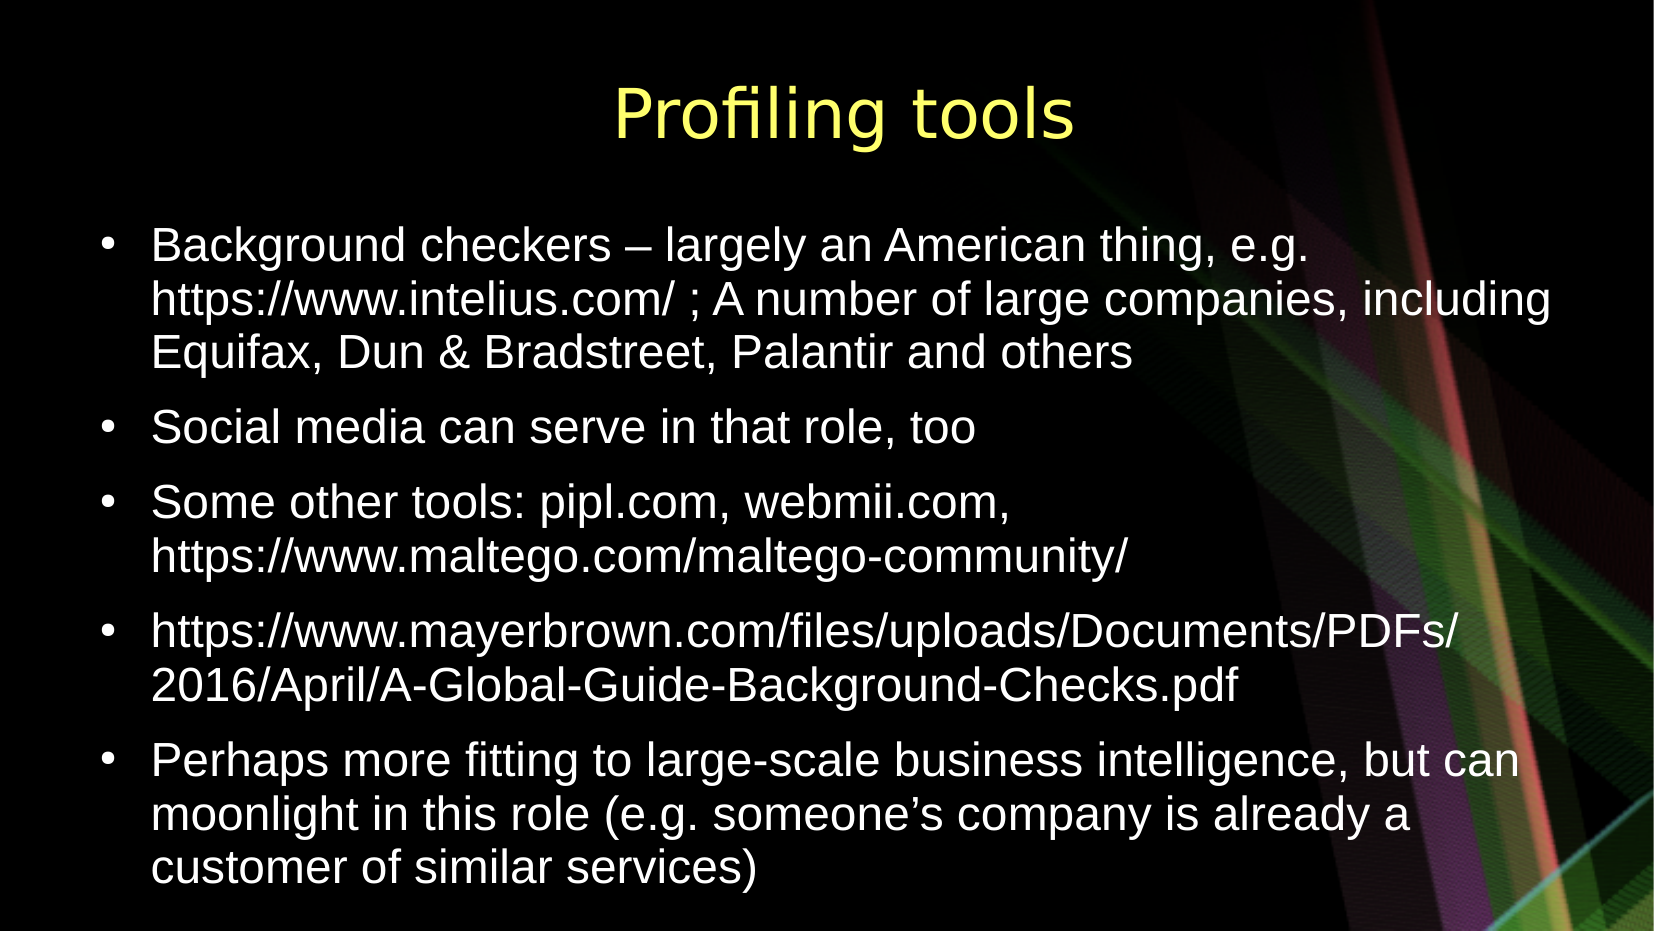

# Profiling tools
Background checkers – largely an American thing, e.g. https://www.intelius.com/ ; A number of large companies, including Equifax, Dun & Bradstreet, Palantir and others
Social media can serve in that role, too
Some other tools: pipl.com, webmii.com, https://www.maltego.com/maltego-community/
https://www.mayerbrown.com/files/uploads/Documents/PDFs/2016/April/A-Global-Guide-Background-Checks.pdf
Perhaps more fitting to large-scale business intelligence, but can moonlight in this role (e.g. someone’s company is already a customer of similar services)